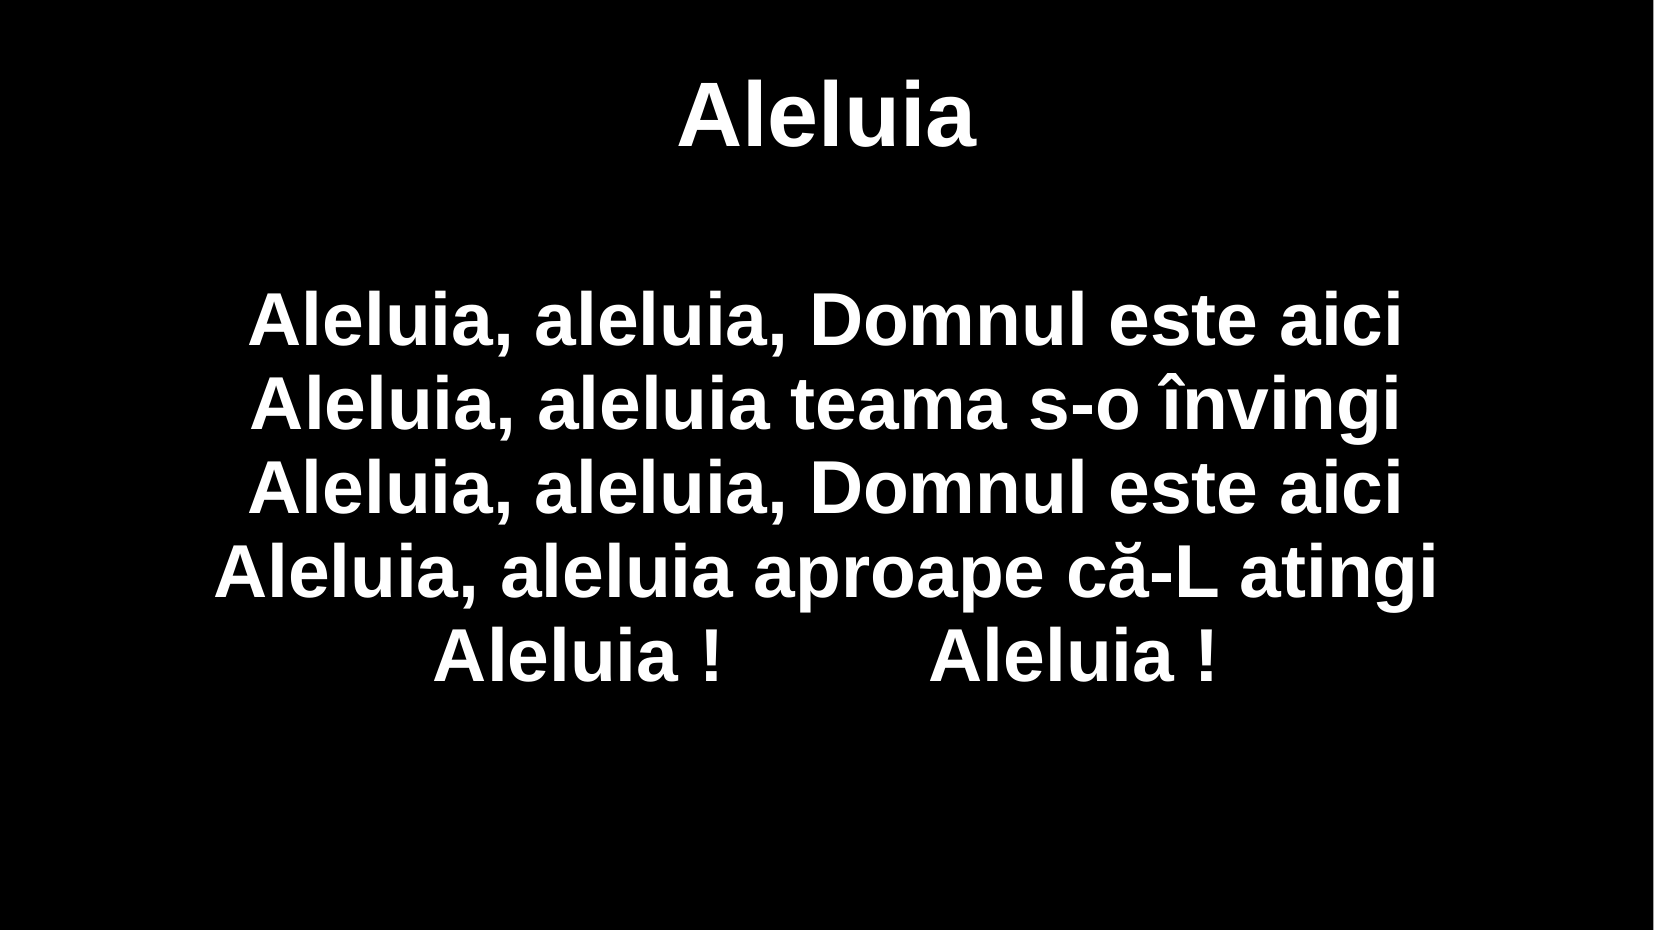

# Aleluia
Aleluia, aleluia, Domnul este aici
Aleluia, aleluia teama s-o învingi
Aleluia, aleluia, Domnul este aici
Aleluia, aleluia aproape că-L atingi
Aleluia ! Aleluia !